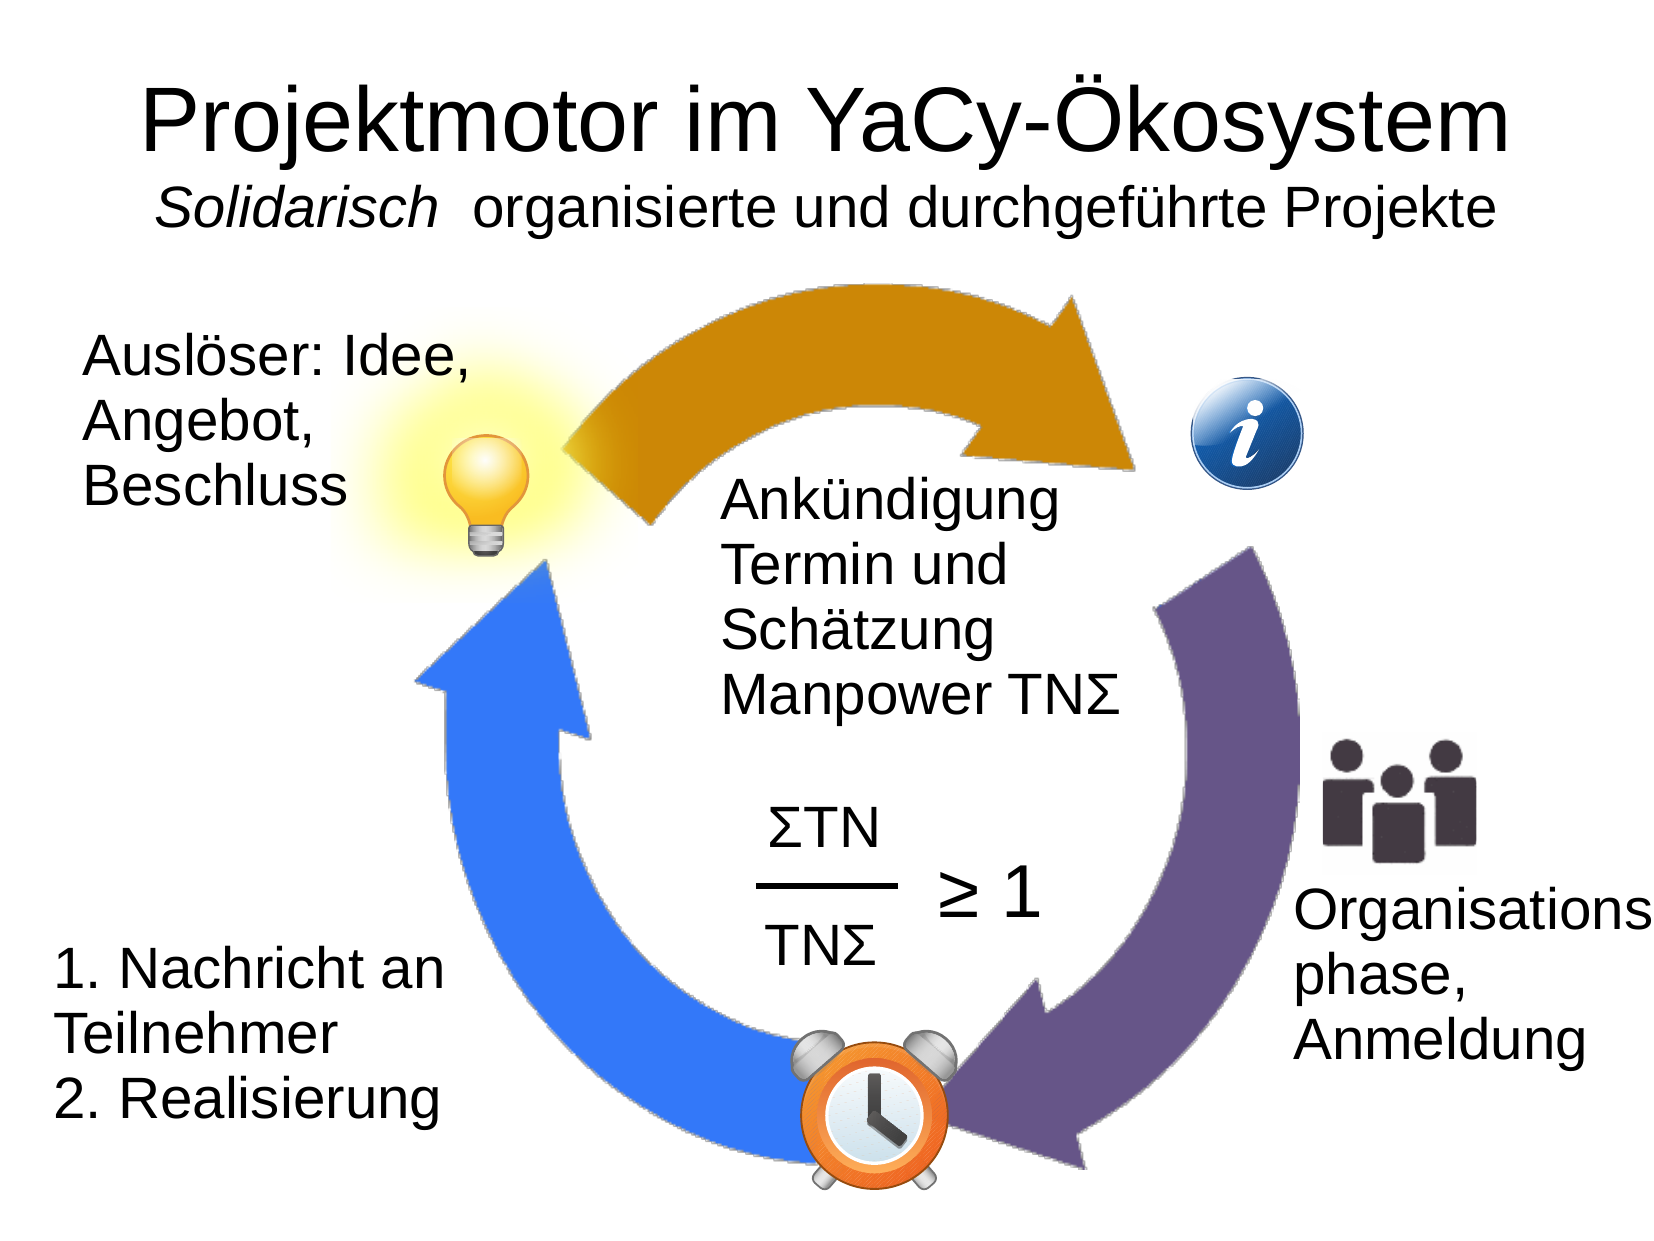

# Projektmotor im YaCy-Ökosystem
Solidarisch organisierte und durchgeführte Projekte
Auslöser: Idee, Angebot, Beschluss
Ankündigung Termin und Schätzung Manpower TNΣ
ΣTN
≥ 1
Organisationsphase, Anmeldung
1. Nachricht an Teilnehmer
2. Realisierung
TNΣ